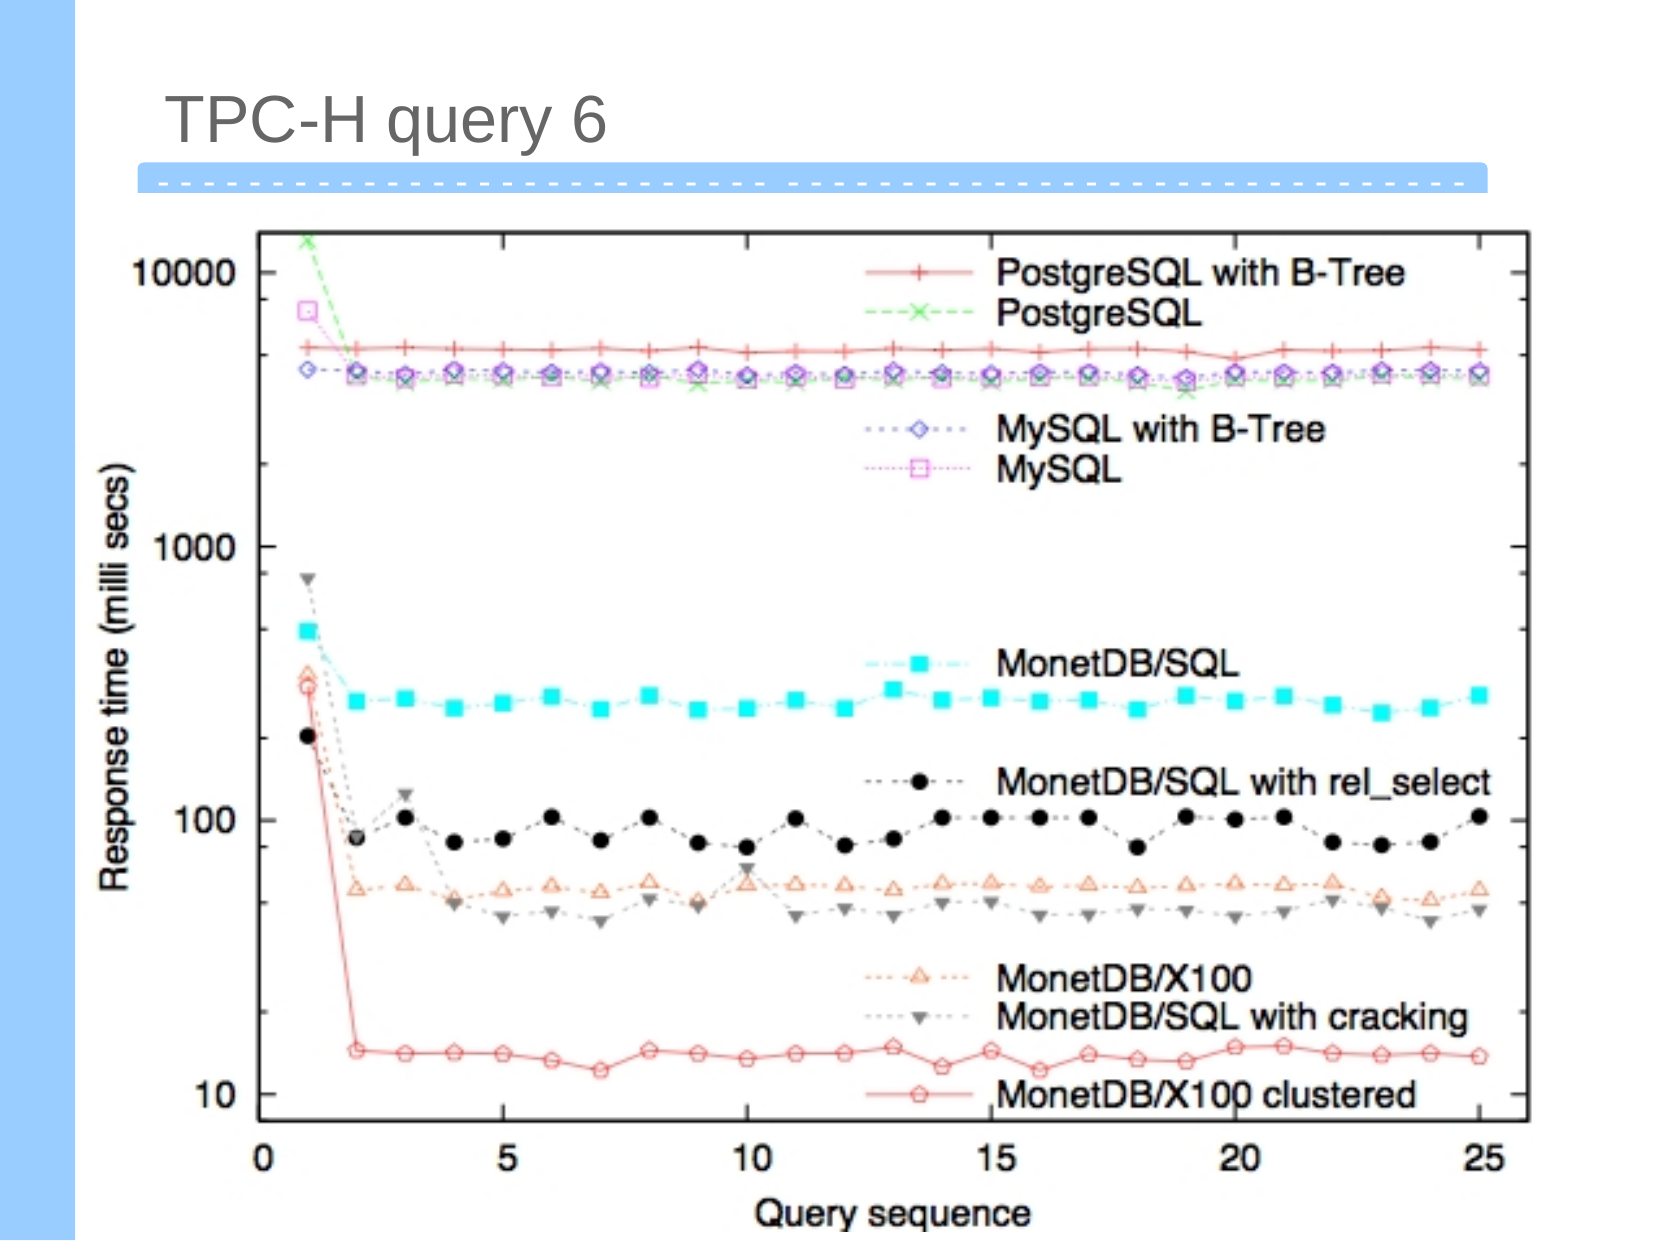

TPC-H query 6
- - - - - - - - - - - - - - - - - - - - - - - - - - - - - - - - - - - - - - - - - - - - - - - - - - - - - - - - -